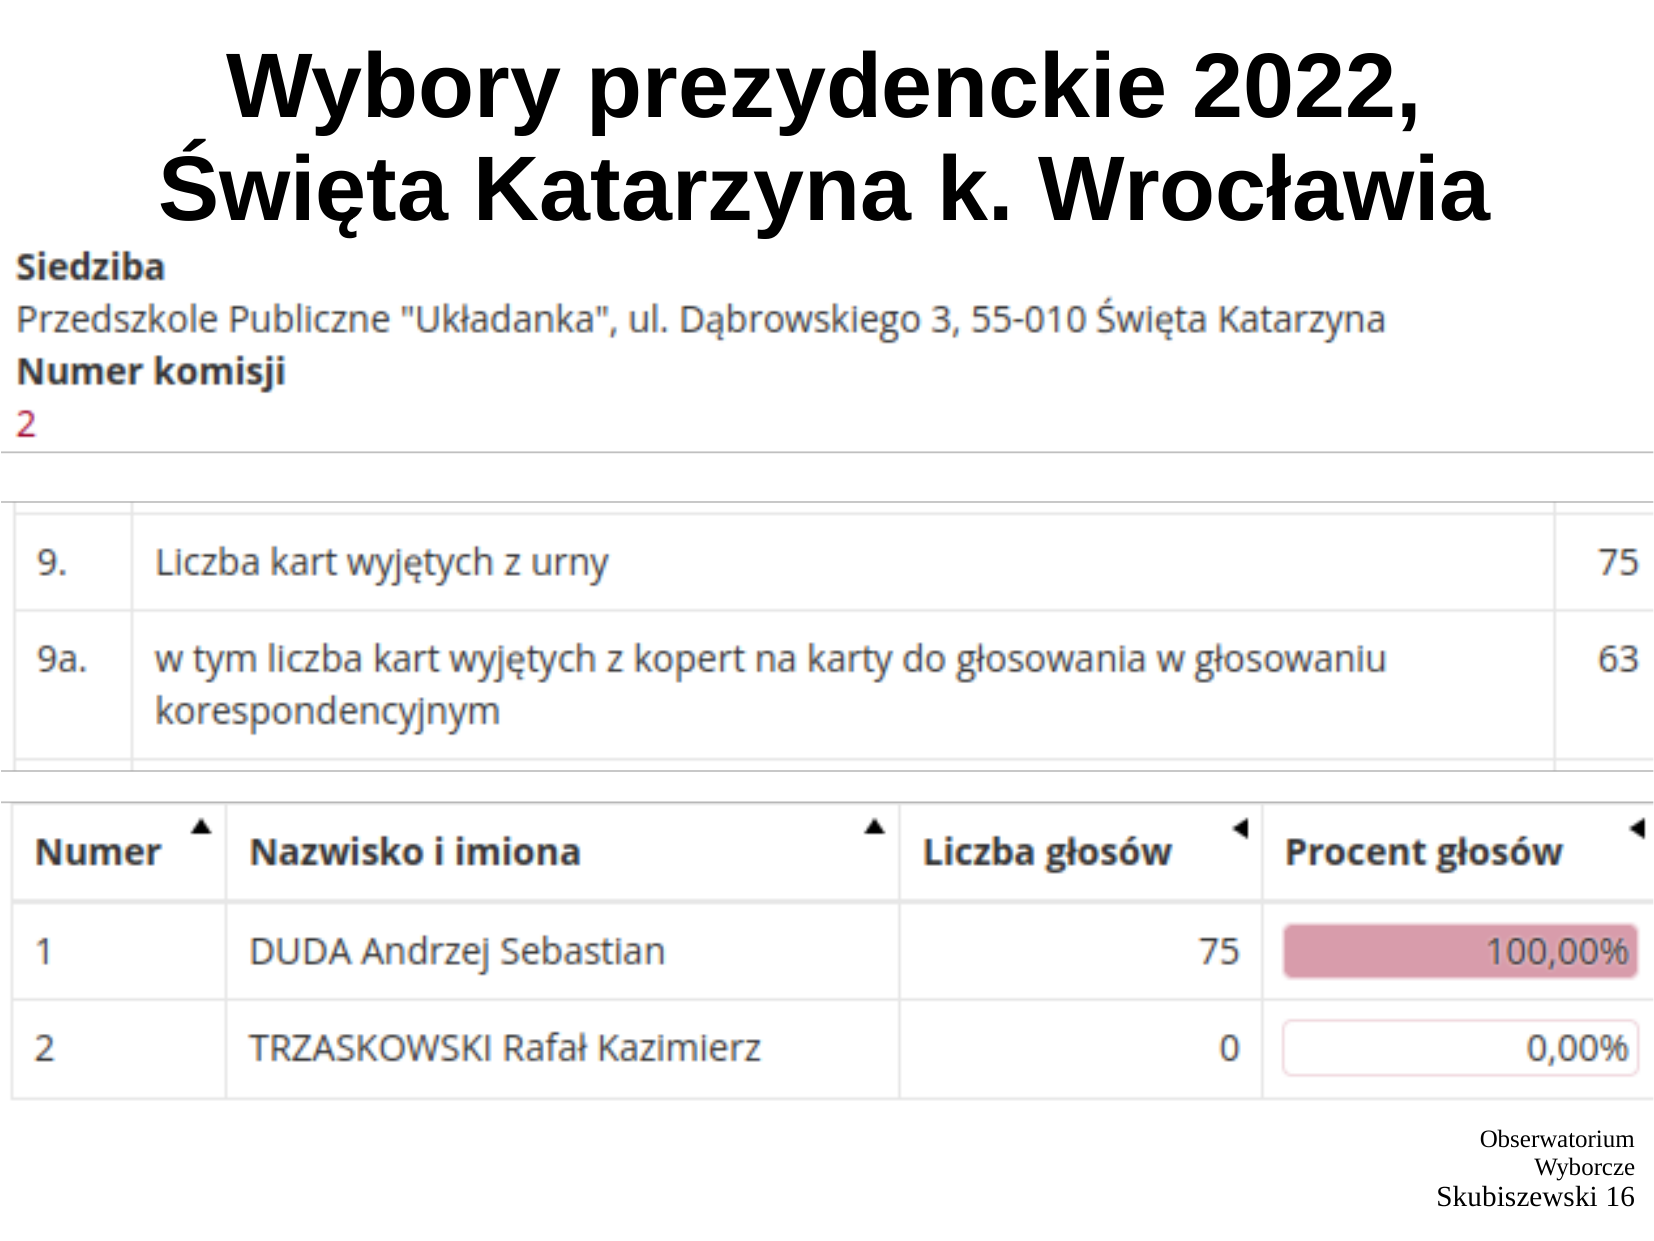

# Wybory prezydenckie 2022, Święta Katarzyna k. Wrocławia
16